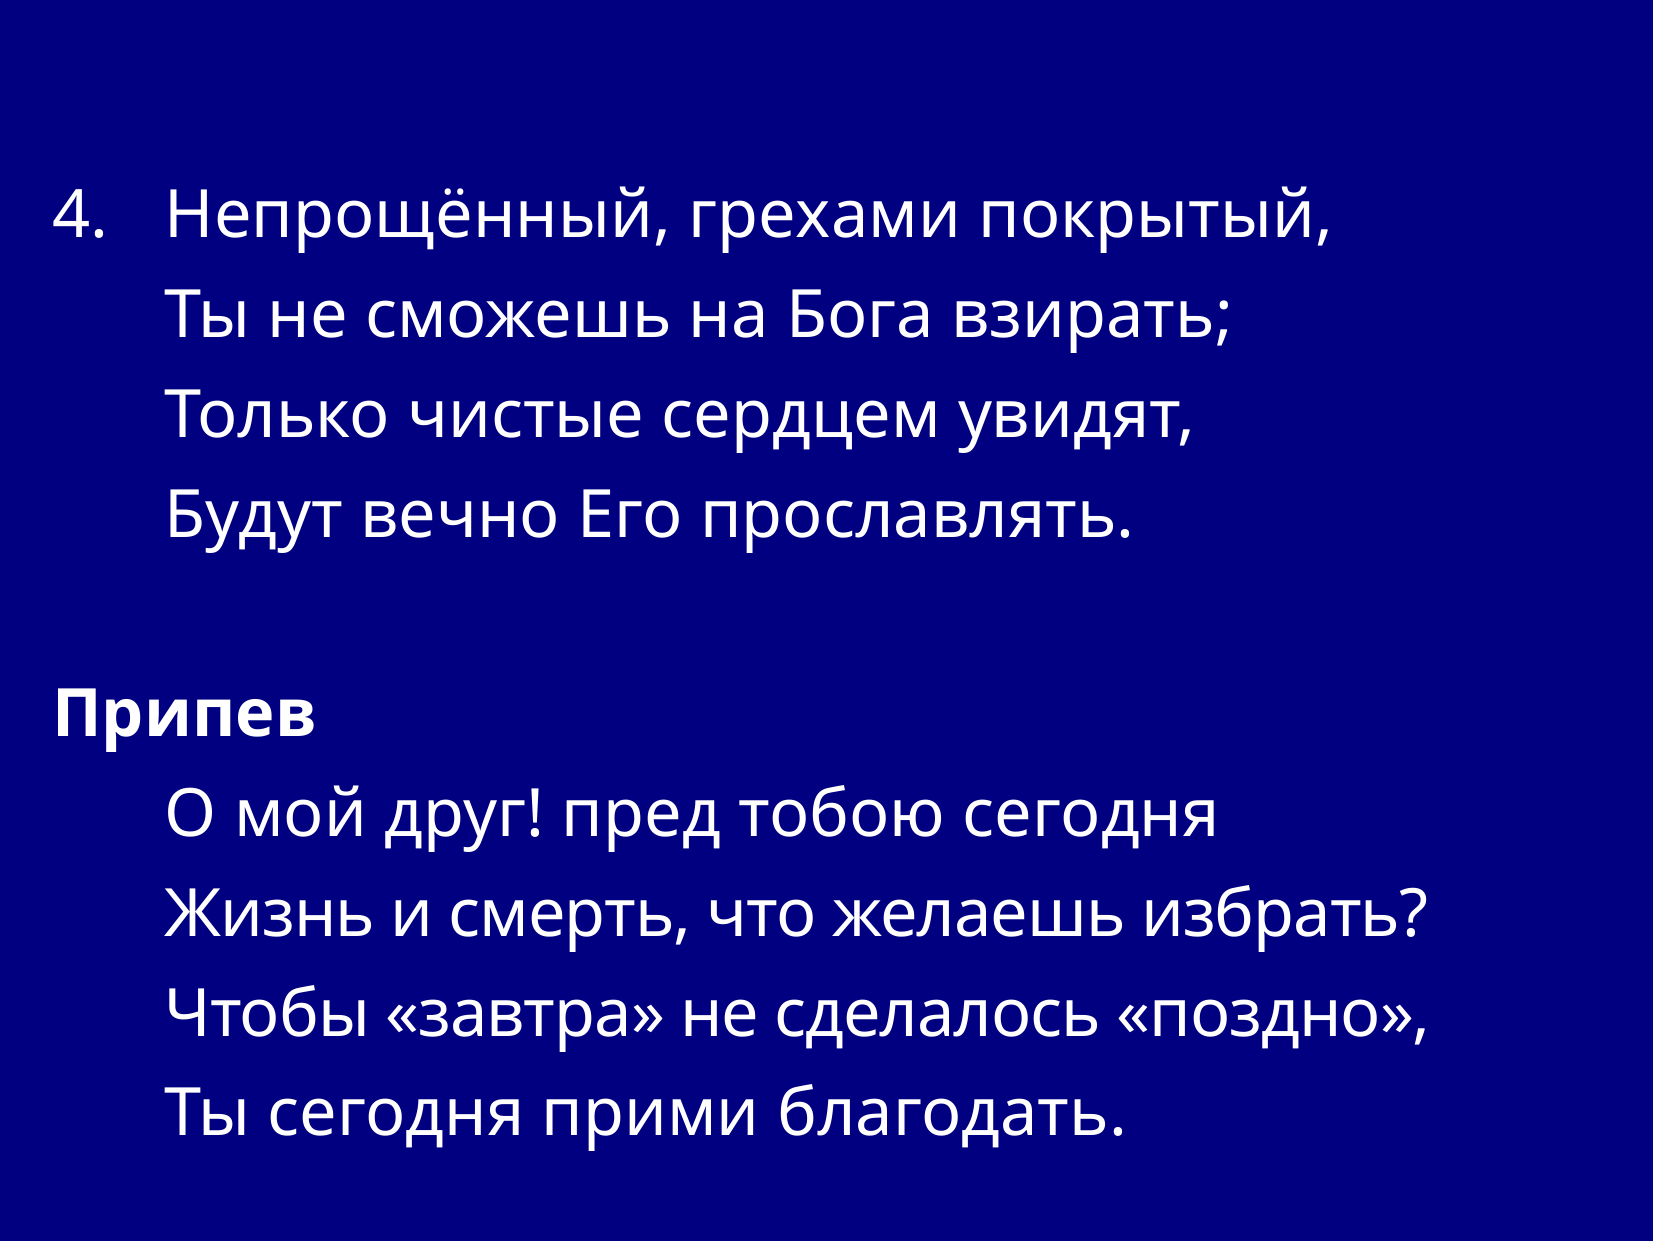

4.	Непрощённый, грехами покрытый,
	Ты не сможешь на Бога взирать;
	Только чистые сердцем увидят,
	Будут вечно Его прославлять.
Припев
	О мой друг! пред тобою сегодня
	Жизнь и смерть, что желаешь избрать?
	Чтобы «завтра» не сделалось «поздно»,
	Ты сегодня прими благодать.